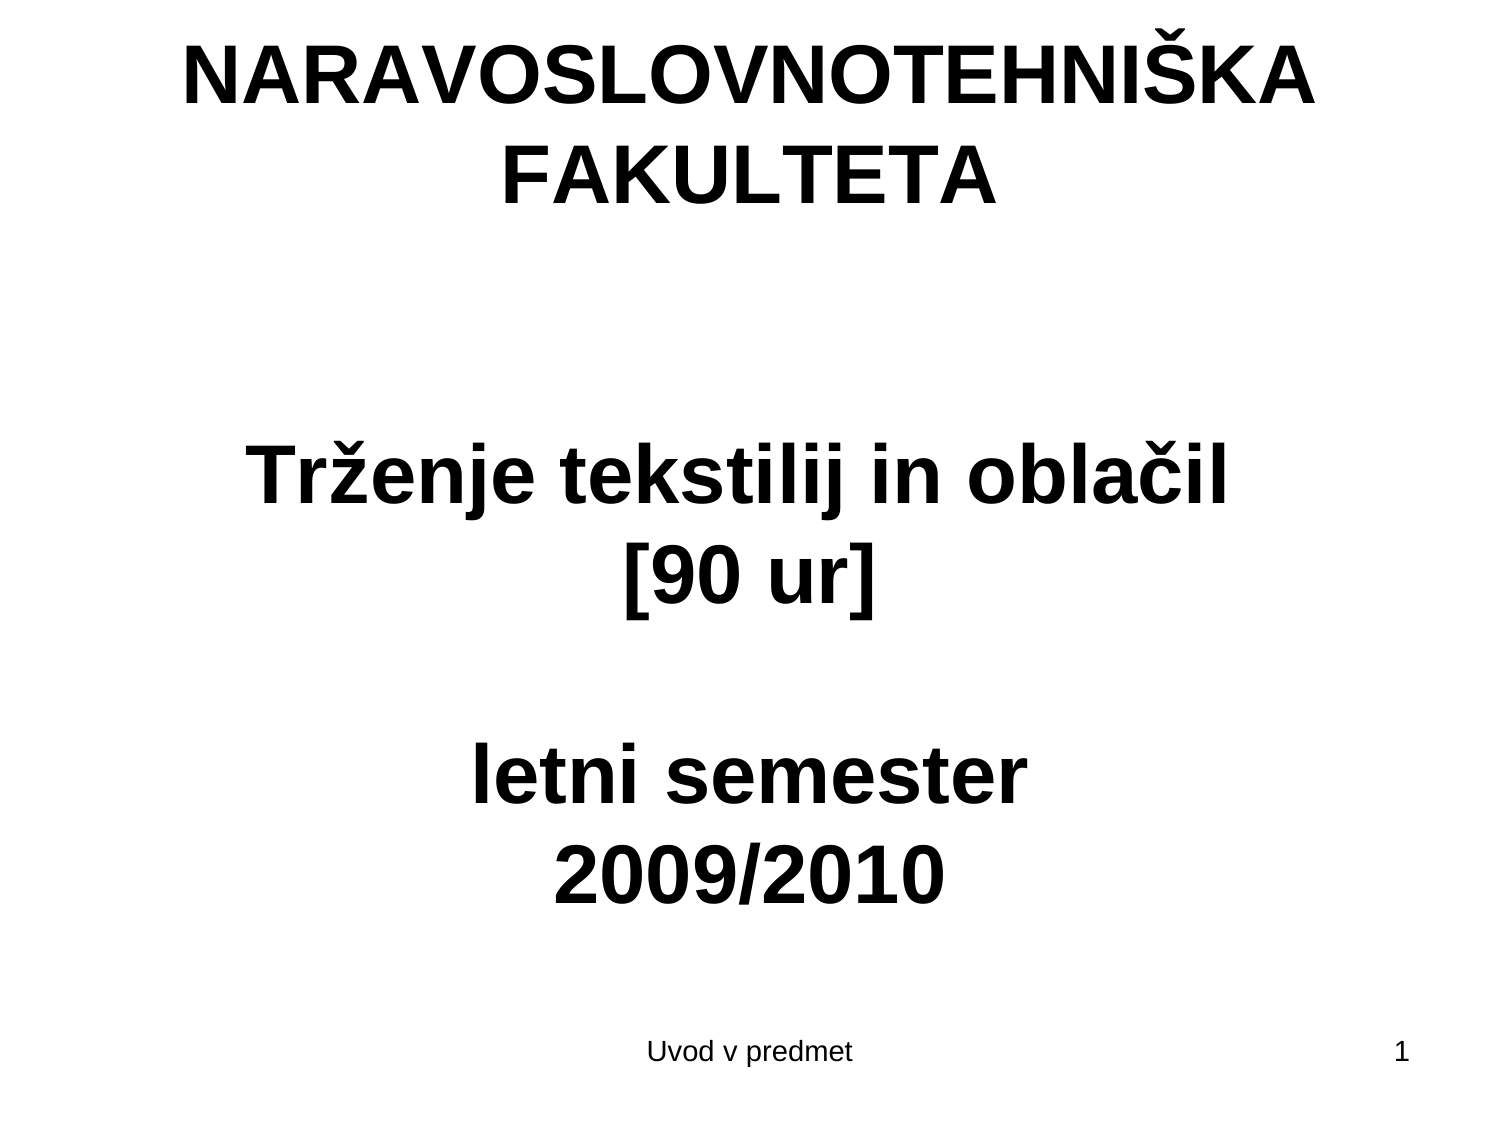

# NARAVOSLOVNOTEHNIŠKA FAKULTETA Trženje tekstilij in oblačil [90 ur] letni semester 2009/2010
Uvod v predmet